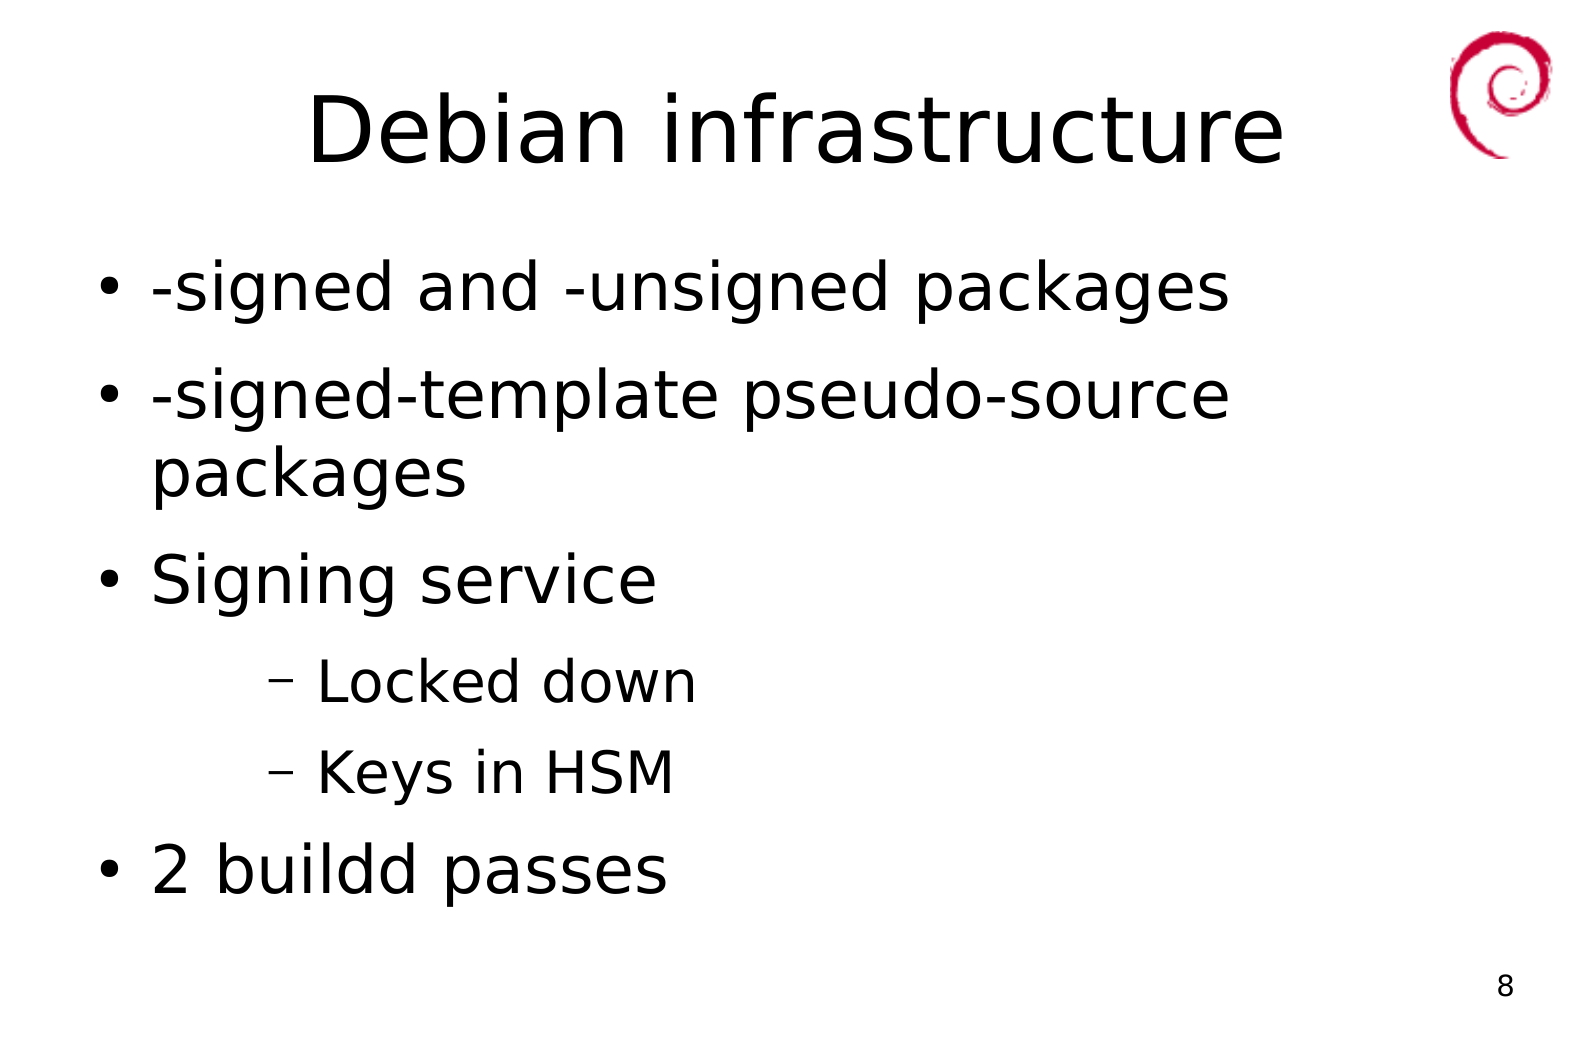

# Debian infrastructure
-signed and -unsigned packages
-signed-template pseudo-source packages
Signing service
Locked down
Keys in HSM
2 buildd passes
8